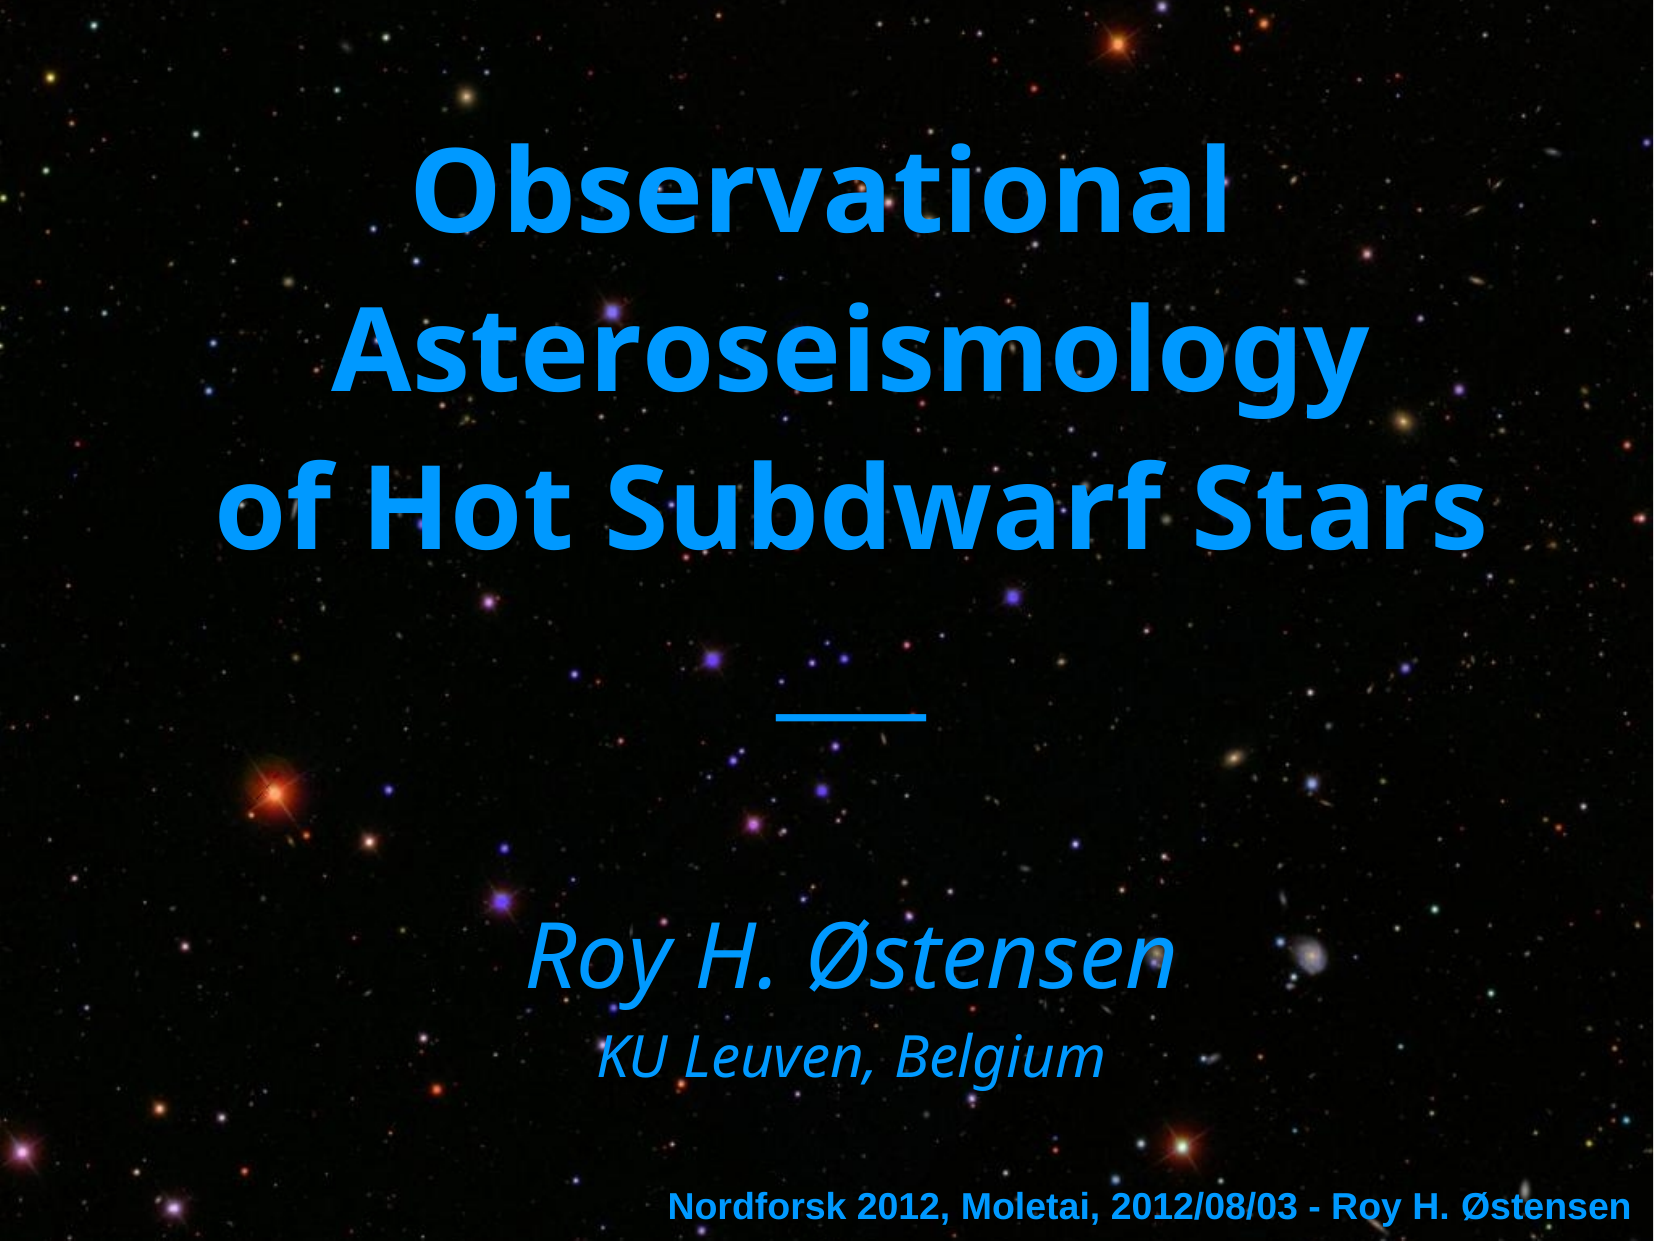

# Observational Asteroseismology of Hot Subdwarf Stars ___ Roy H. Østensen KU Leuven, Belgium